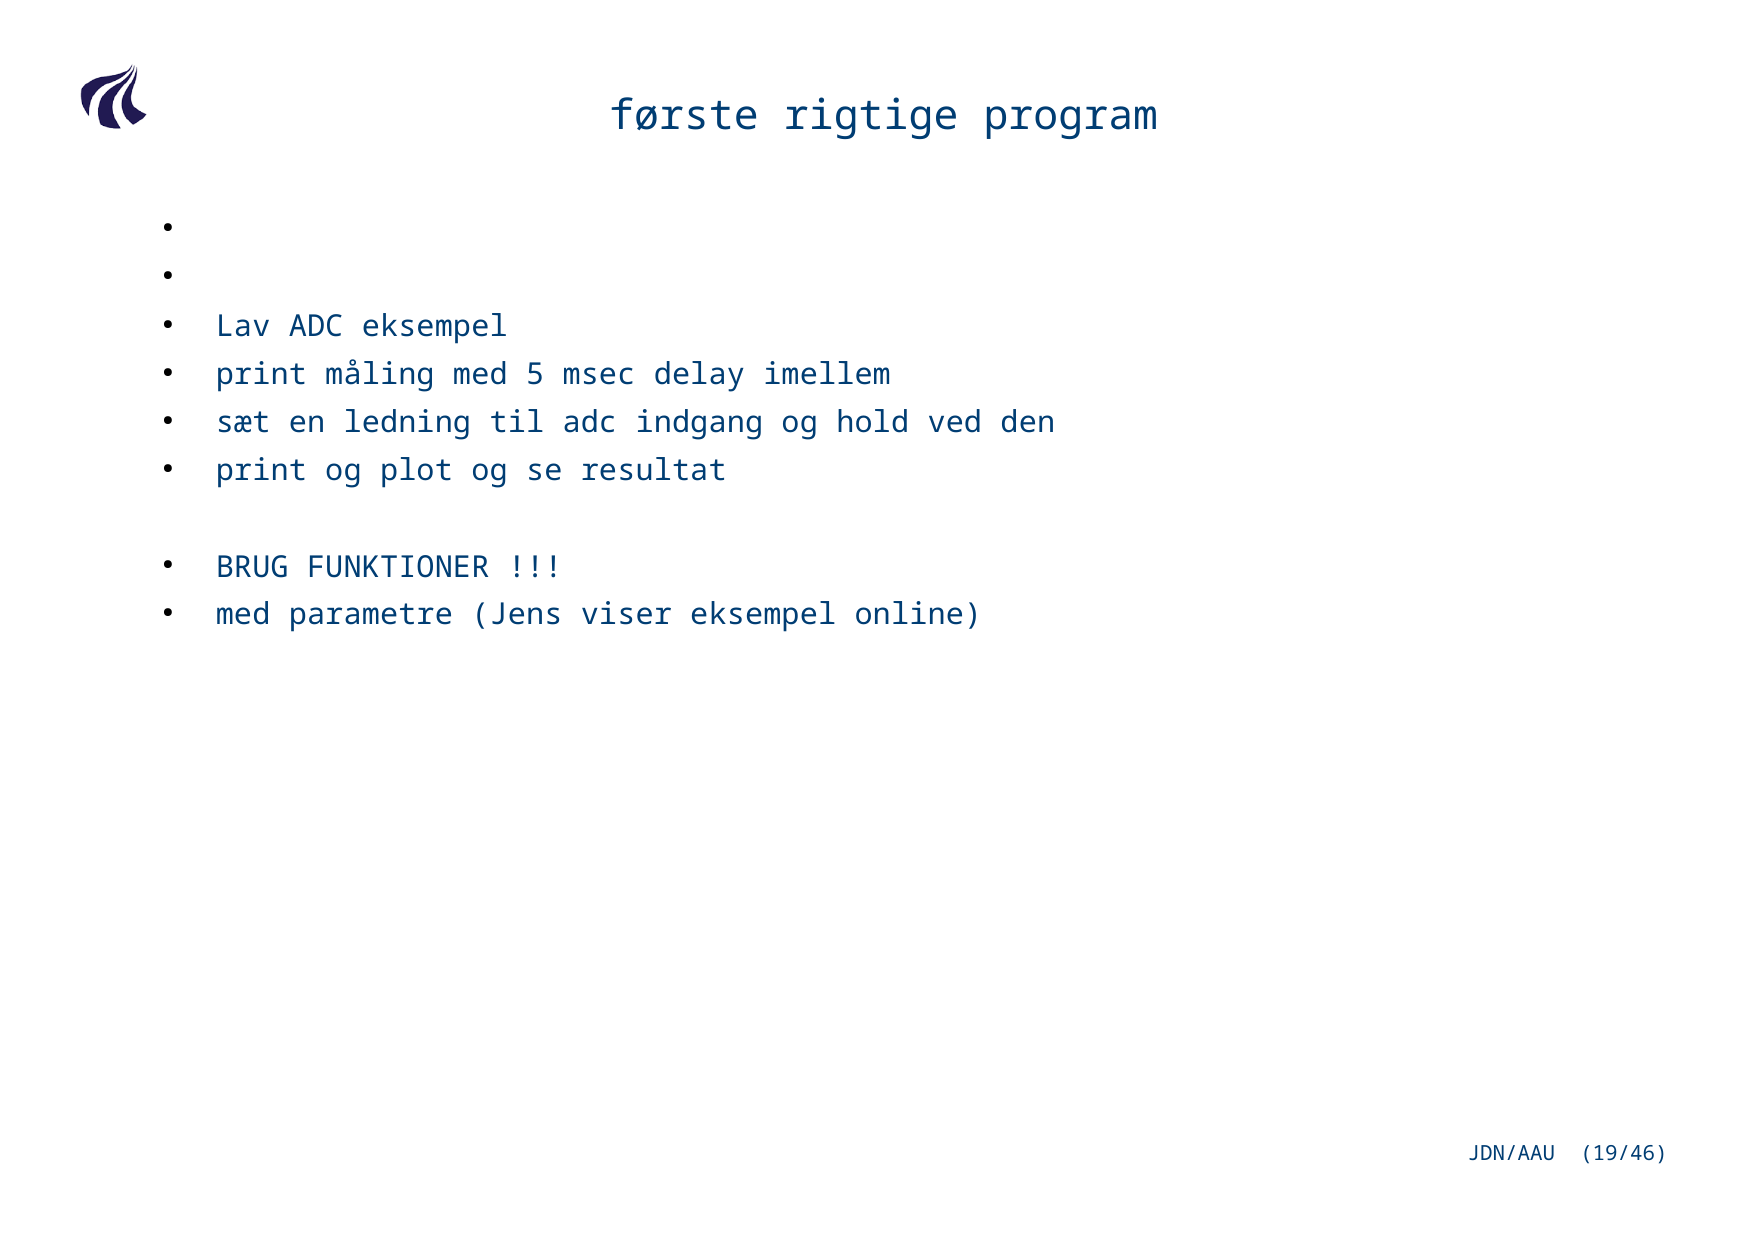

# første rigtige program
Lav ADC eksempel
print måling med 5 msec delay imellem
sæt en ledning til adc indgang og hold ved den
print og plot og se resultat
BRUG FUNKTIONER !!!
med parametre (Jens viser eksempel online)